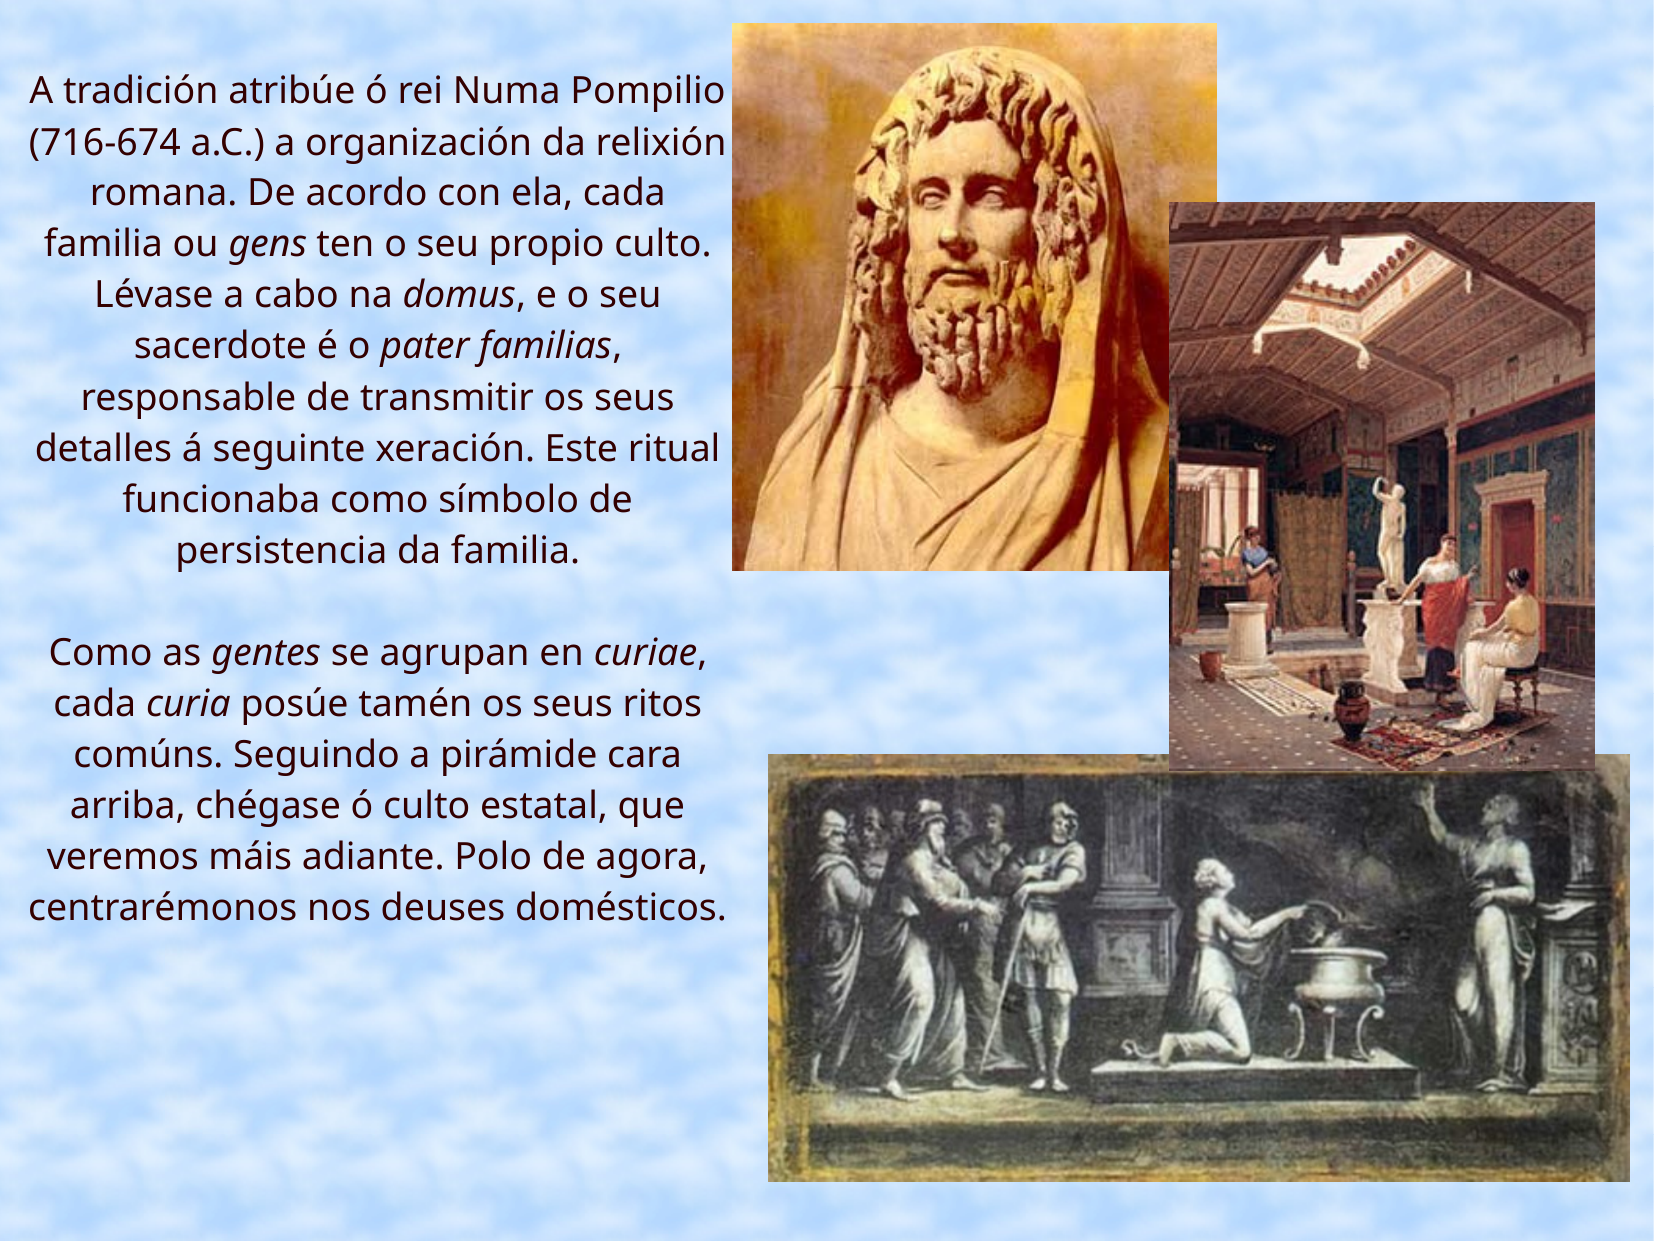

A tradición atribúe ó rei Numa Pompilio (716-674 a.C.) a organización da relixión romana. De acordo con ela, cada familia ou gens ten o seu propio culto. Lévase a cabo na domus, e o seu sacerdote é o pater familias, responsable de transmitir os seus detalles á seguinte xeración. Este ritual funcionaba como símbolo de persistencia da familia.
Como as gentes se agrupan en curiae, cada curia posúe tamén os seus ritos comúns. Seguindo a pirámide cara arriba, chégase ó culto estatal, que veremos máis adiante. Polo de agora, centrarémonos nos deuses domésticos.